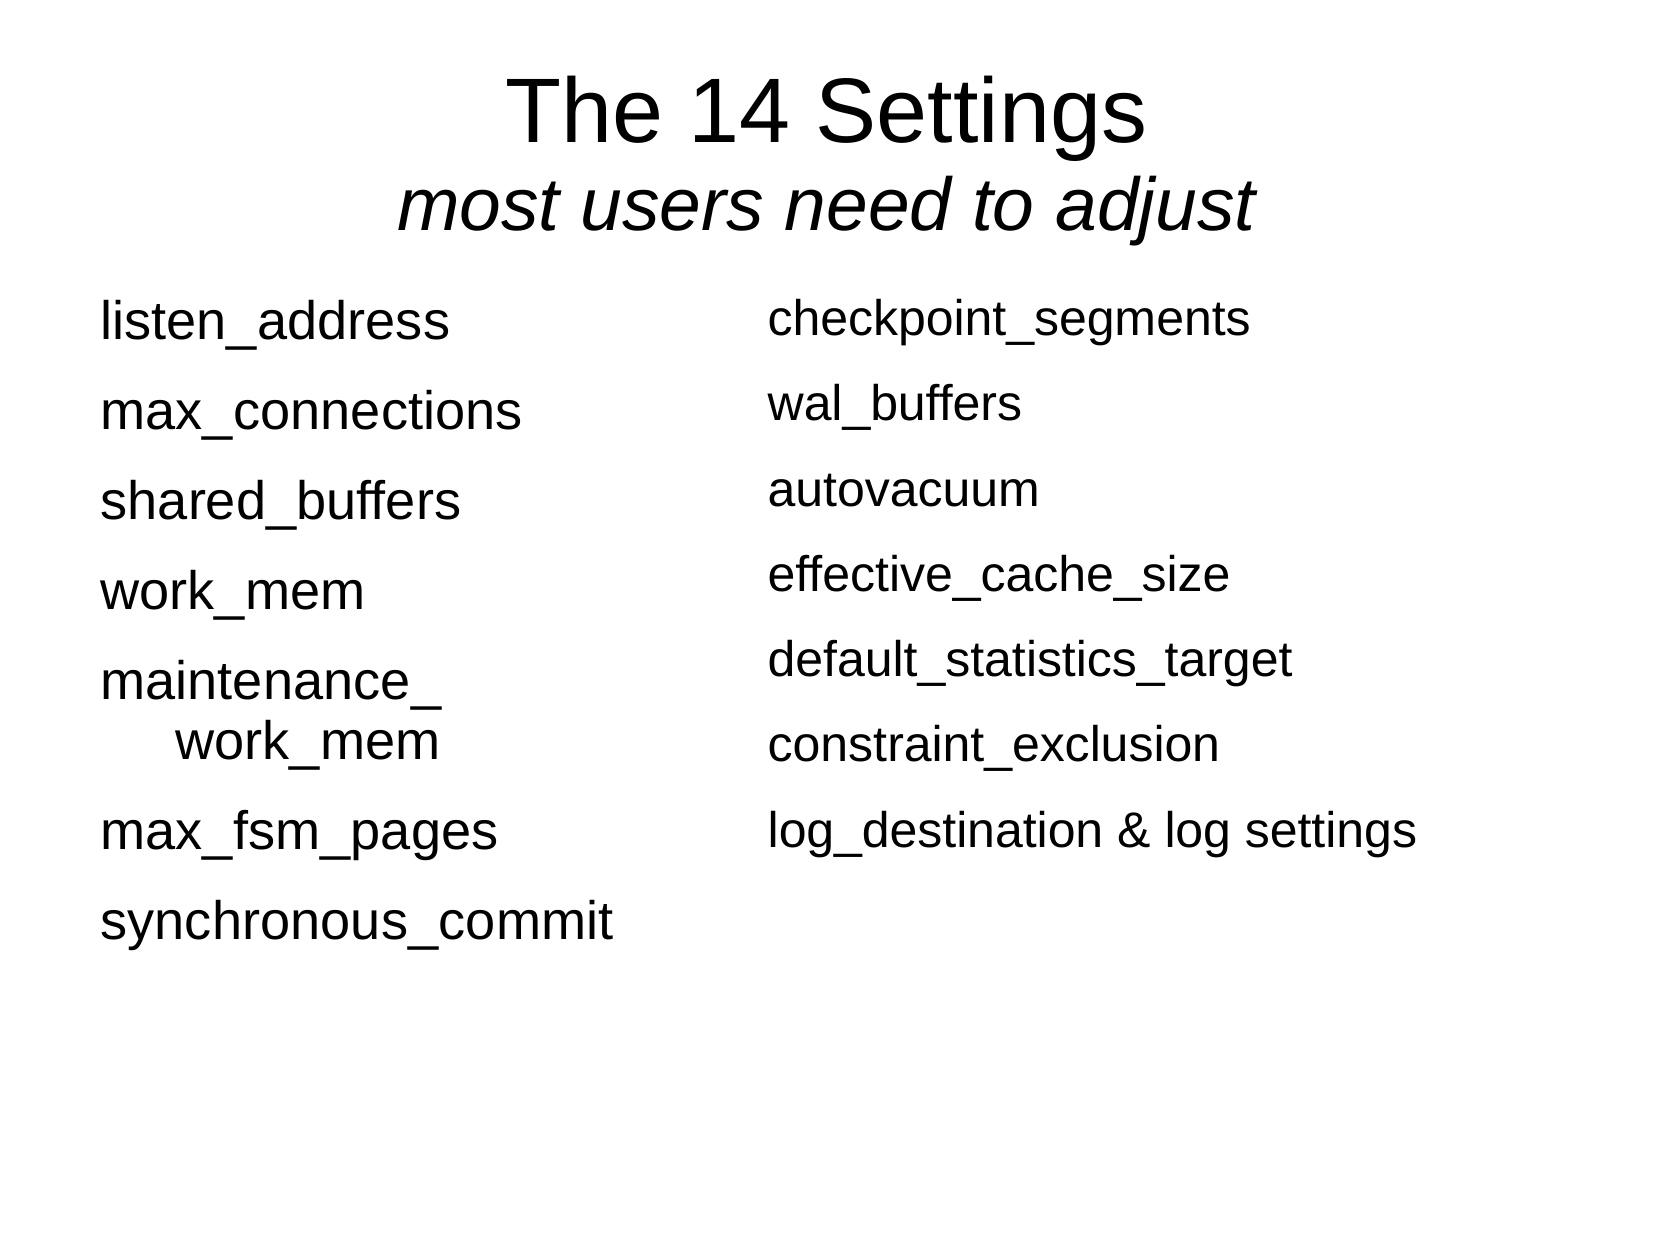

# The 14 Settings most users need to adjust
listen_address
max_connections
shared_buffers
work_mem
maintenance_
work_mem
max_fsm_pages
synchronous_commit
checkpoint_segments
wal_buffers
autovacuum
effective_cache_size
default_statistics_target
constraint_exclusion
log_destination & log settings